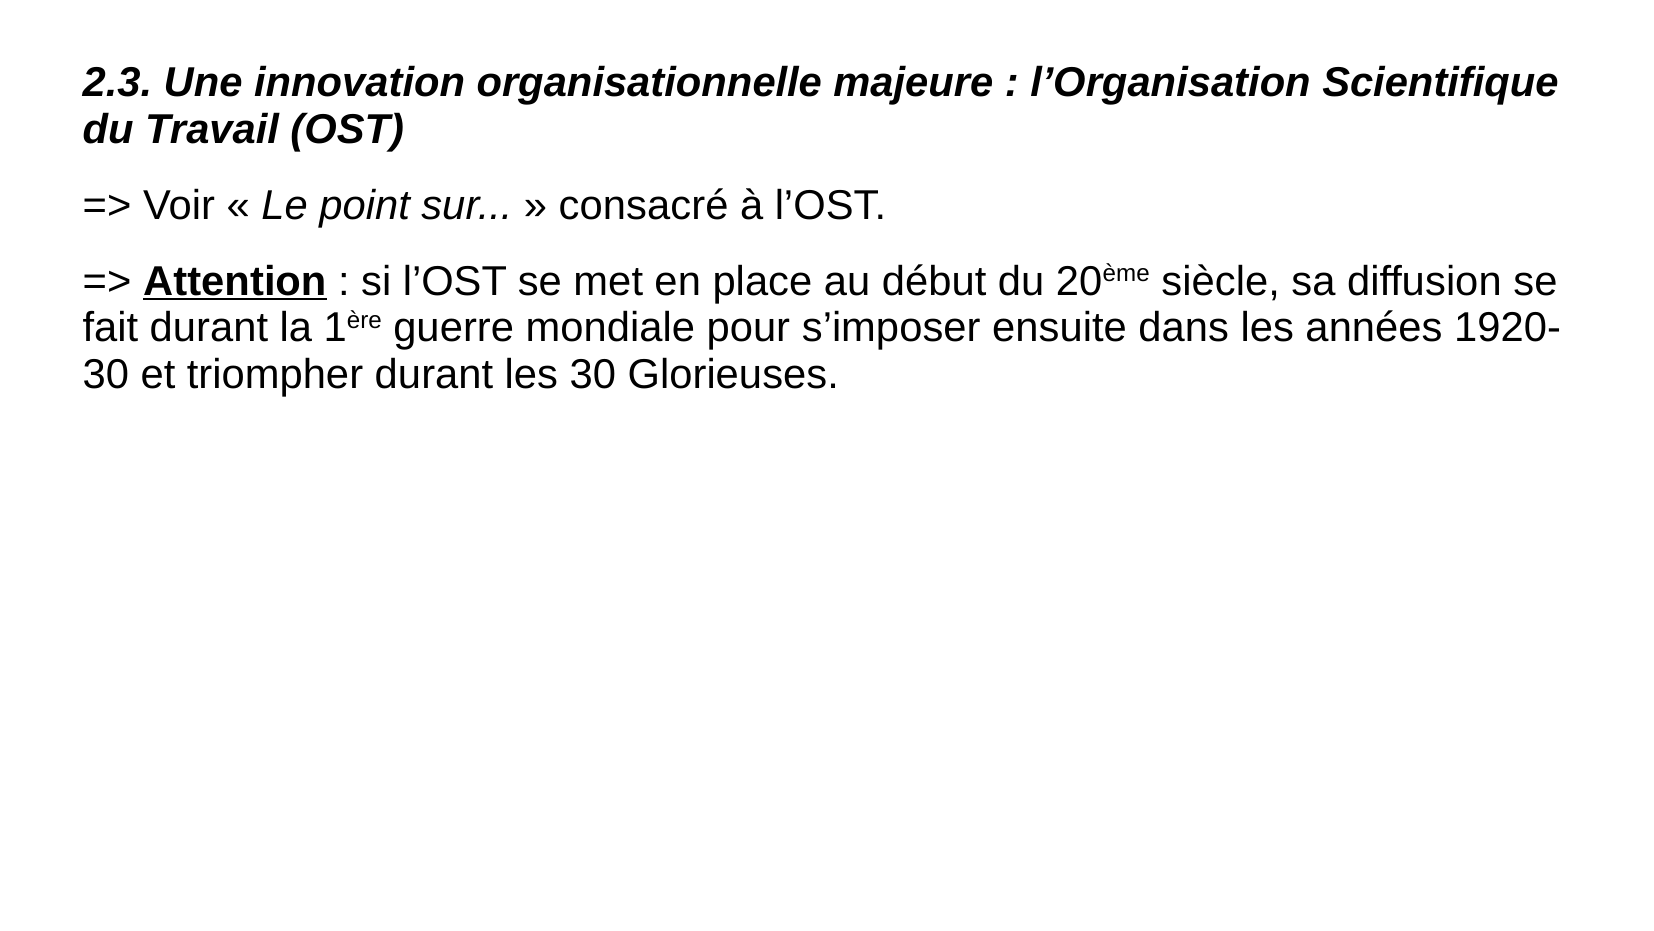

# 2.3. Une innovation organisationnelle majeure : l’Organisation Scientifique du Travail (OST)
=> Voir « Le point sur... » consacré à l’OST.
=> Attention : si l’OST se met en place au début du 20ème siècle, sa diffusion se fait durant la 1ère guerre mondiale pour s’imposer ensuite dans les années 1920-30 et triompher durant les 30 Glorieuses.